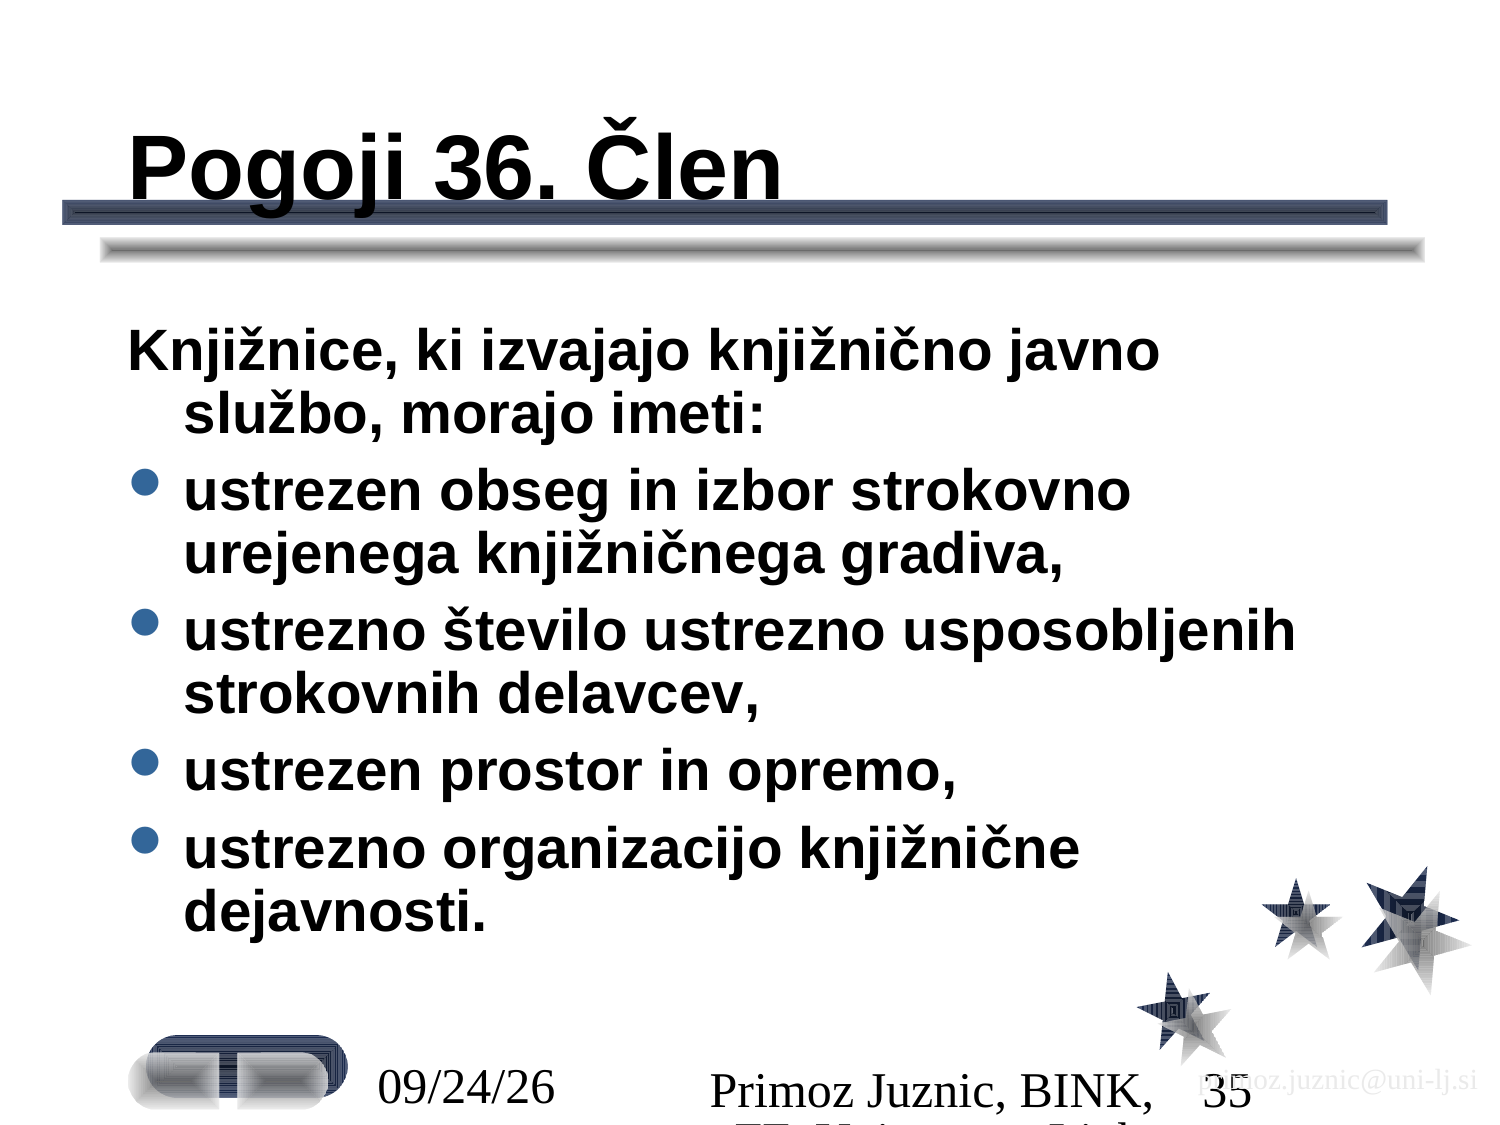

# Pogoji 36. Člen
Knjižnice, ki izvajajo knjižnično javno službo, morajo imeti:
ustrezen obseg in izbor strokovno urejenega knjižničnega gradiva,
ustrezno število ustrezno usposobljenih strokovnih delavcev,
ustrezen prostor in opremo,
ustrezno organizacijo knjižnične dejavnosti.
Primoz Juznic, BINK, FF, Univerza v Ljubljani
35